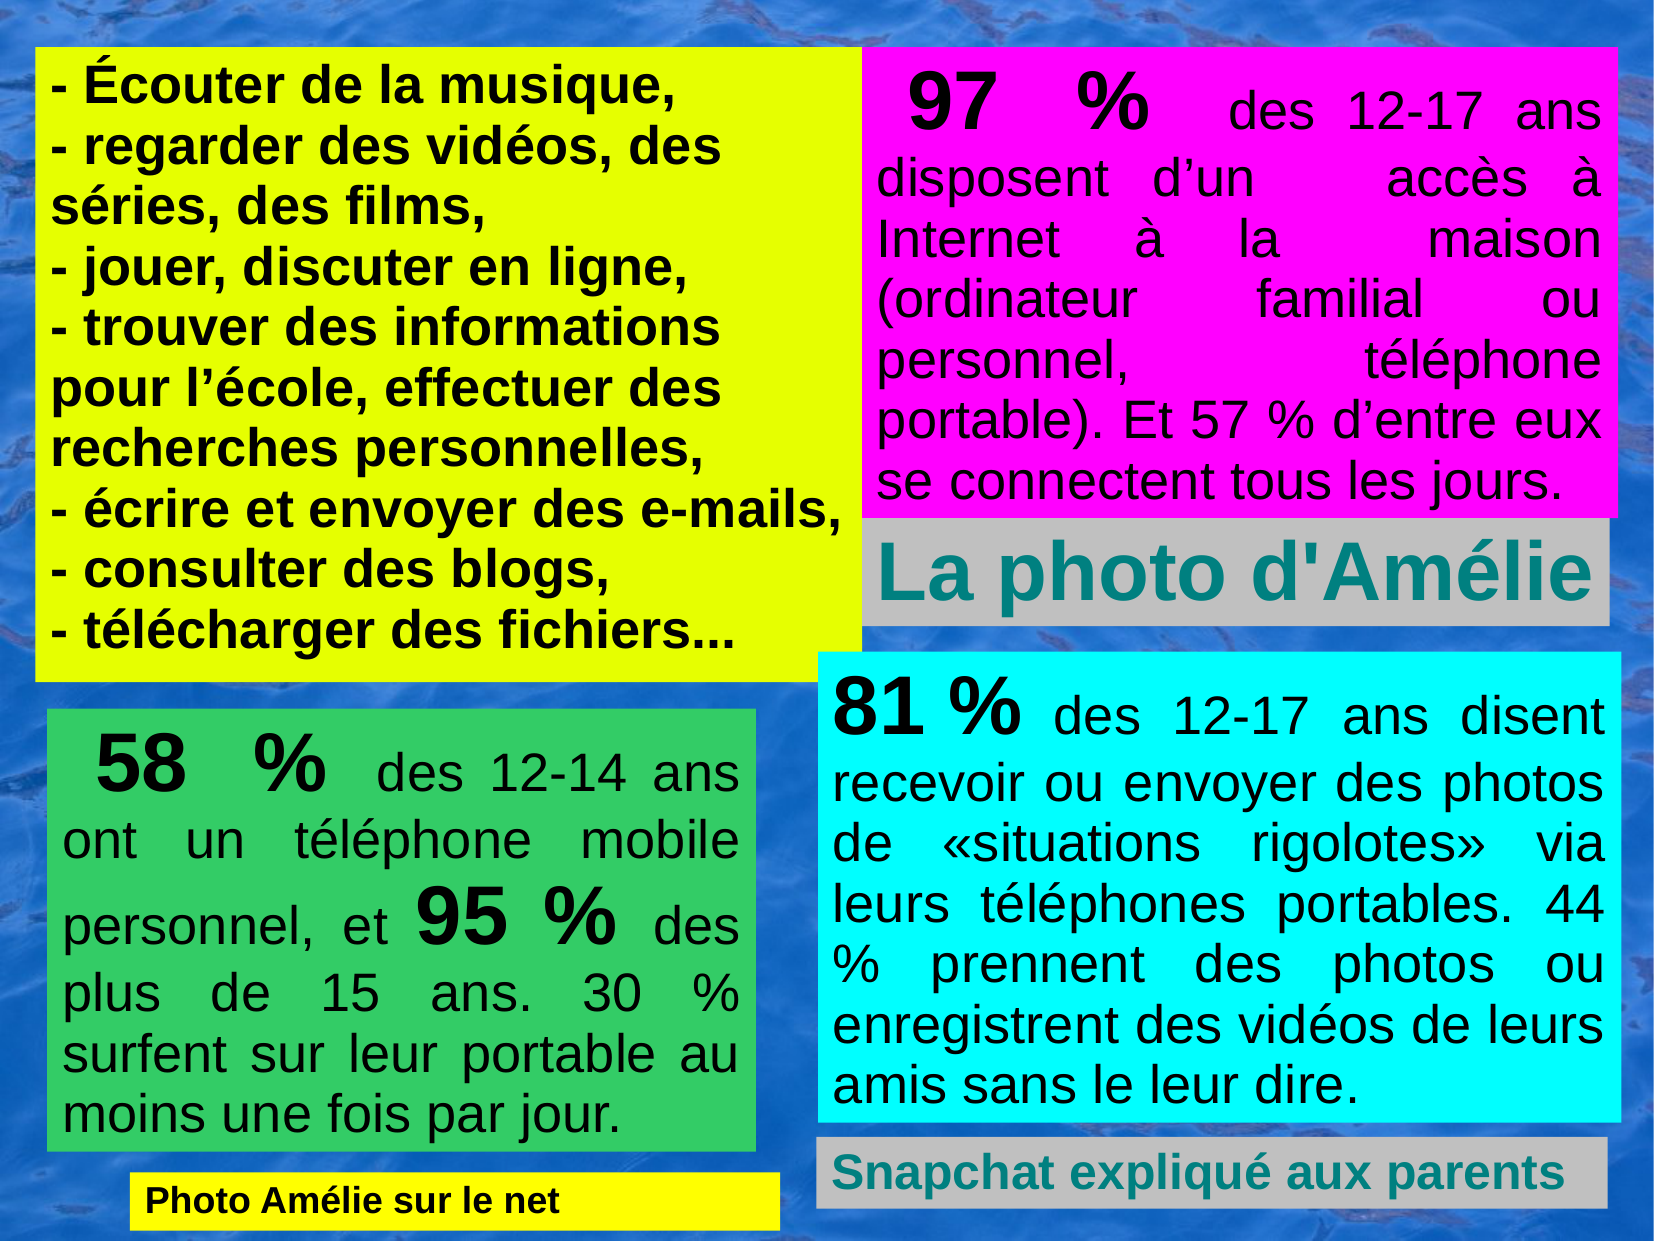

97 % des 12-17 ans disposent d’un accès à Internet à la maison (ordinateur familial ou personnel, téléphone portable). Et 57 % d’entre eux se connectent tous les jours.
- Écouter de la musique,
- regarder des vidéos, des séries, des films,
- jouer, discuter en ligne,
- trouver des informations pour l’école, effectuer des recherches personnelles,
- écrire et envoyer des e-mails,
- consulter des blogs,
- télécharger des fichiers...
La photo d'Amélie
81 % des 12-17 ans disent recevoir ou envoyer des photos de «situations rigolotes» via leurs téléphones portables. 44 % prennent des photos ou enregistrent des vidéos de leurs amis sans le leur dire.
 58 % des 12-14 ans ont un téléphone mobile personnel, et 95 % des plus de 15 ans. 30 % surfent sur leur portable au moins une fois par jour.
Snapchat expliqué aux parents
Photo Amélie sur le net